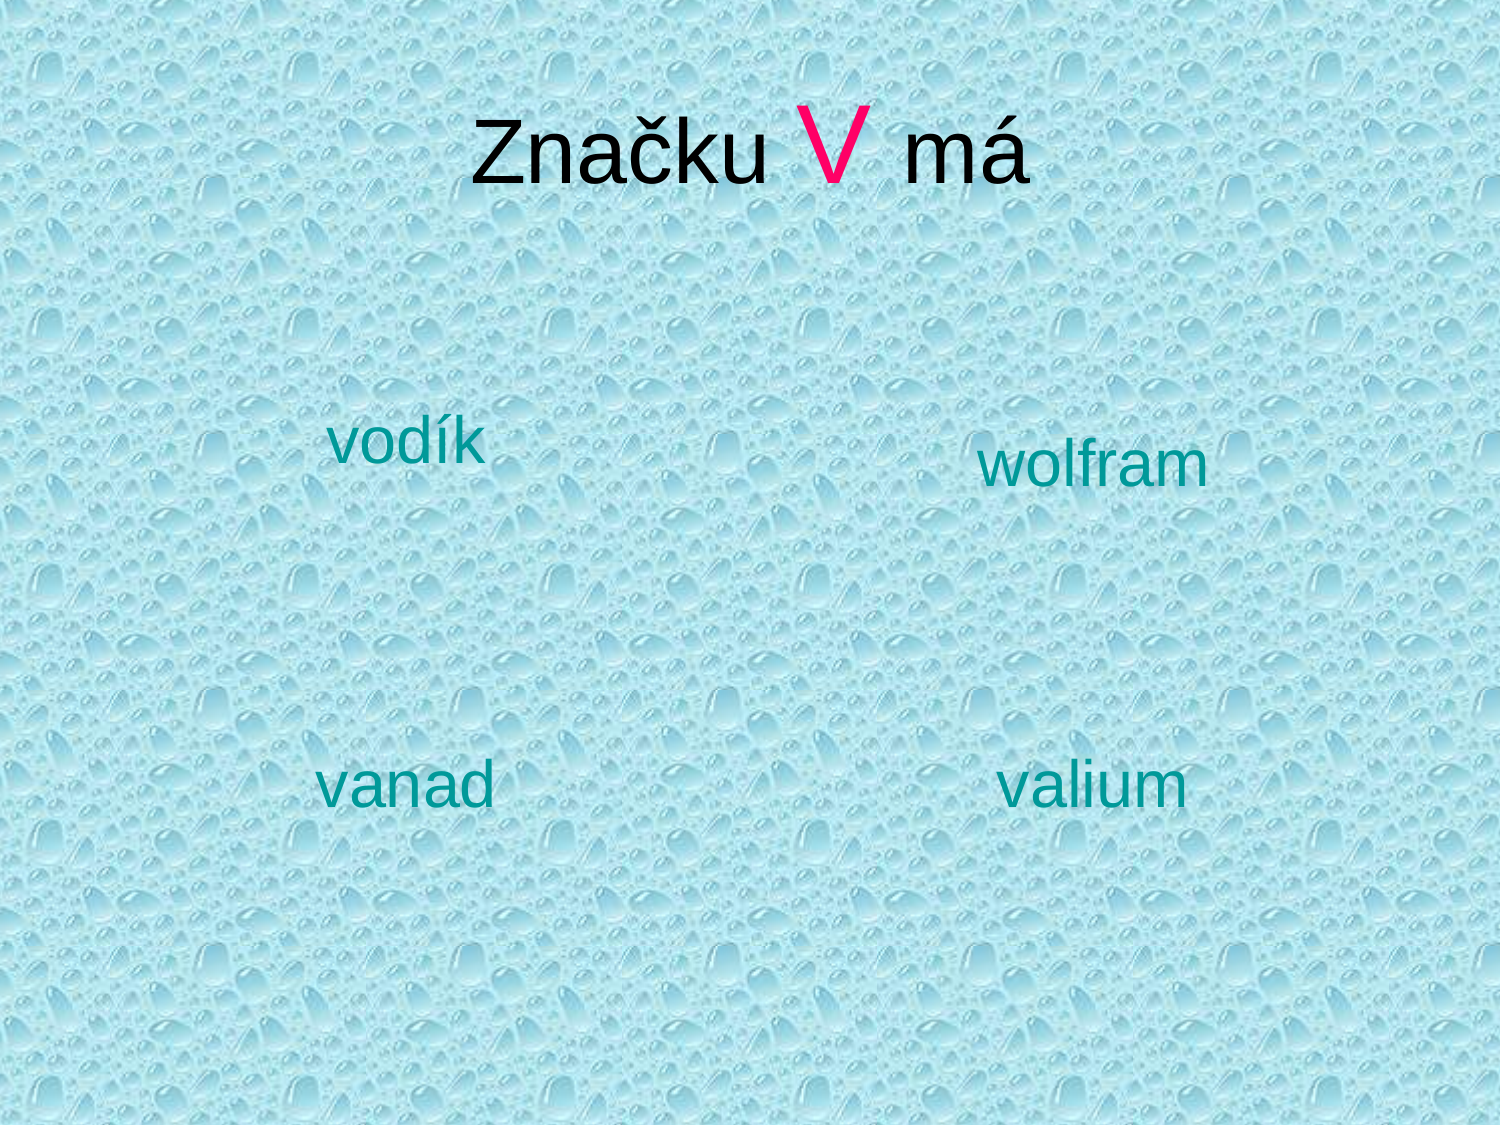

# Značku V má
| vodík |
| --- |
| wolfram |
| --- |
| vanad |
| --- |
| valium |
| --- |